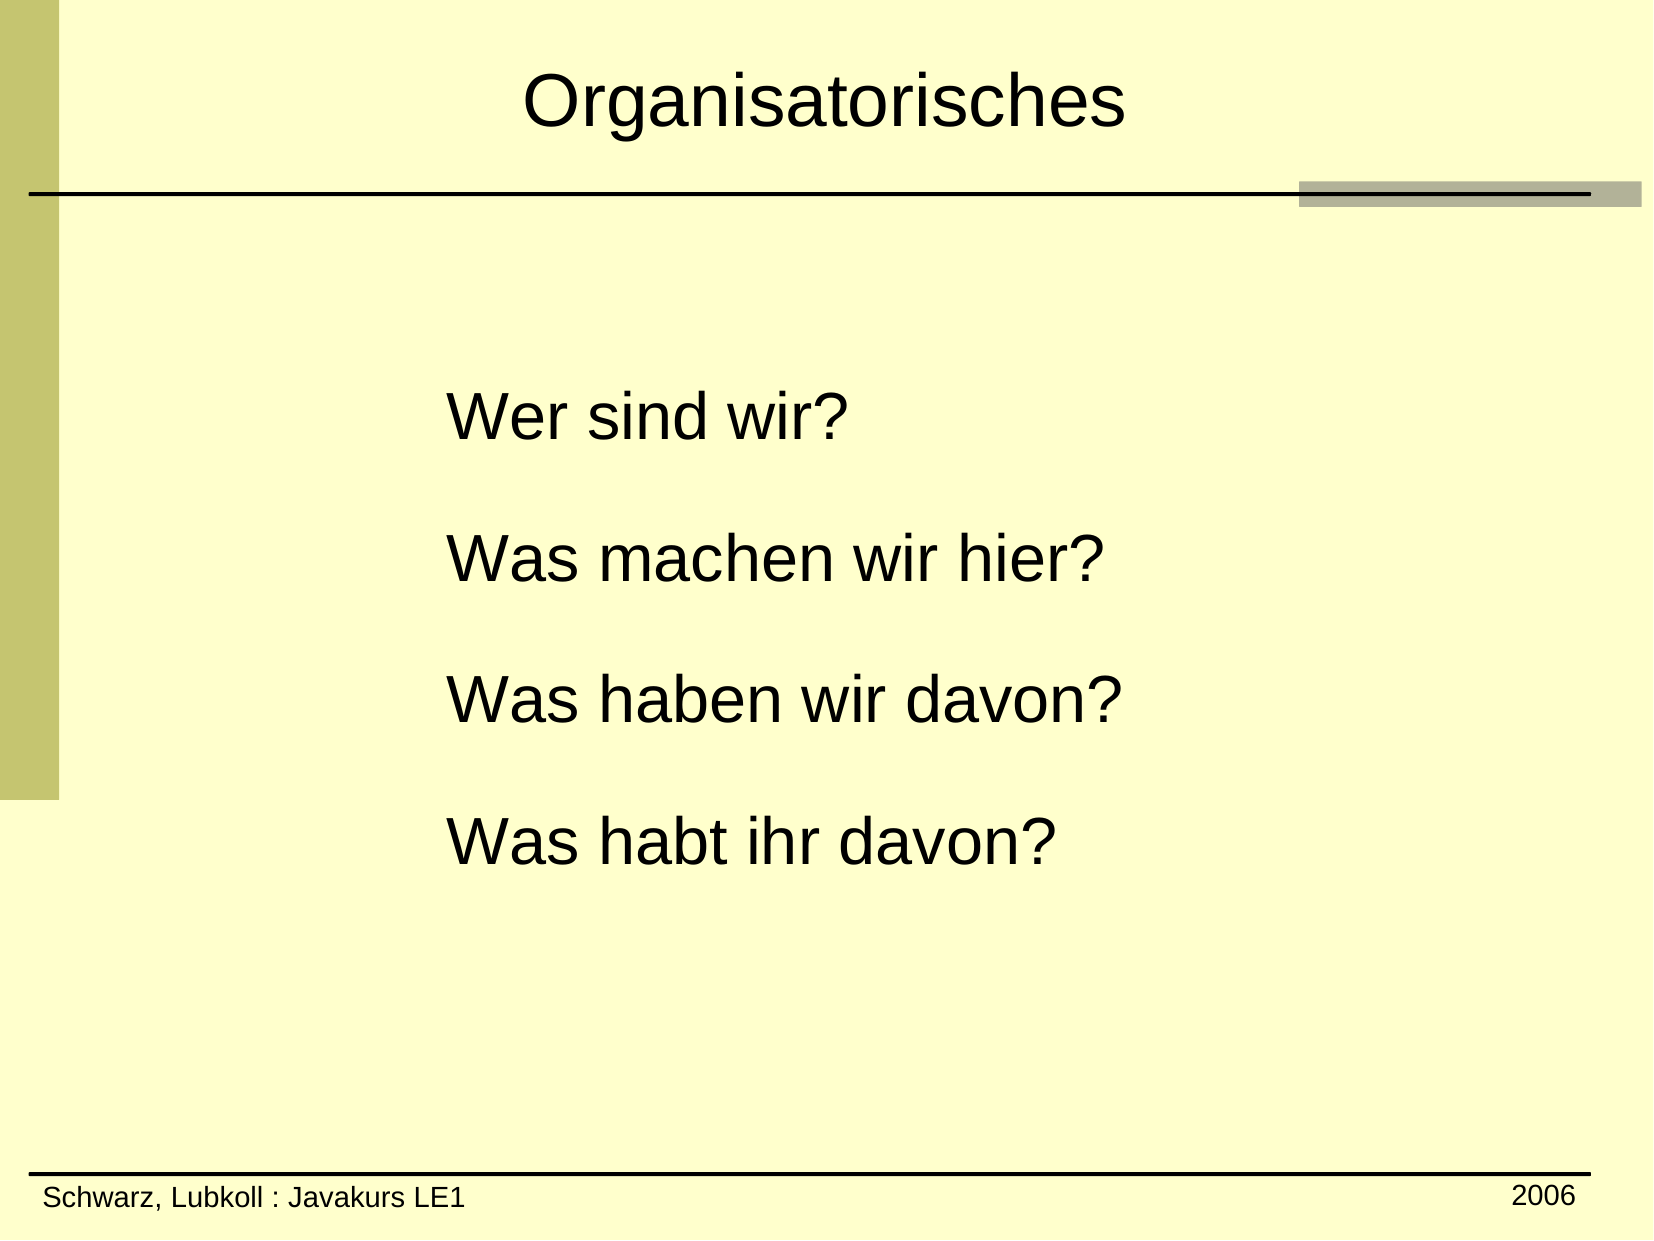

# Organisatorisches
 Wer sind wir?
 Was machen wir hier?
 Was haben wir davon?
 Was habt ihr davon?